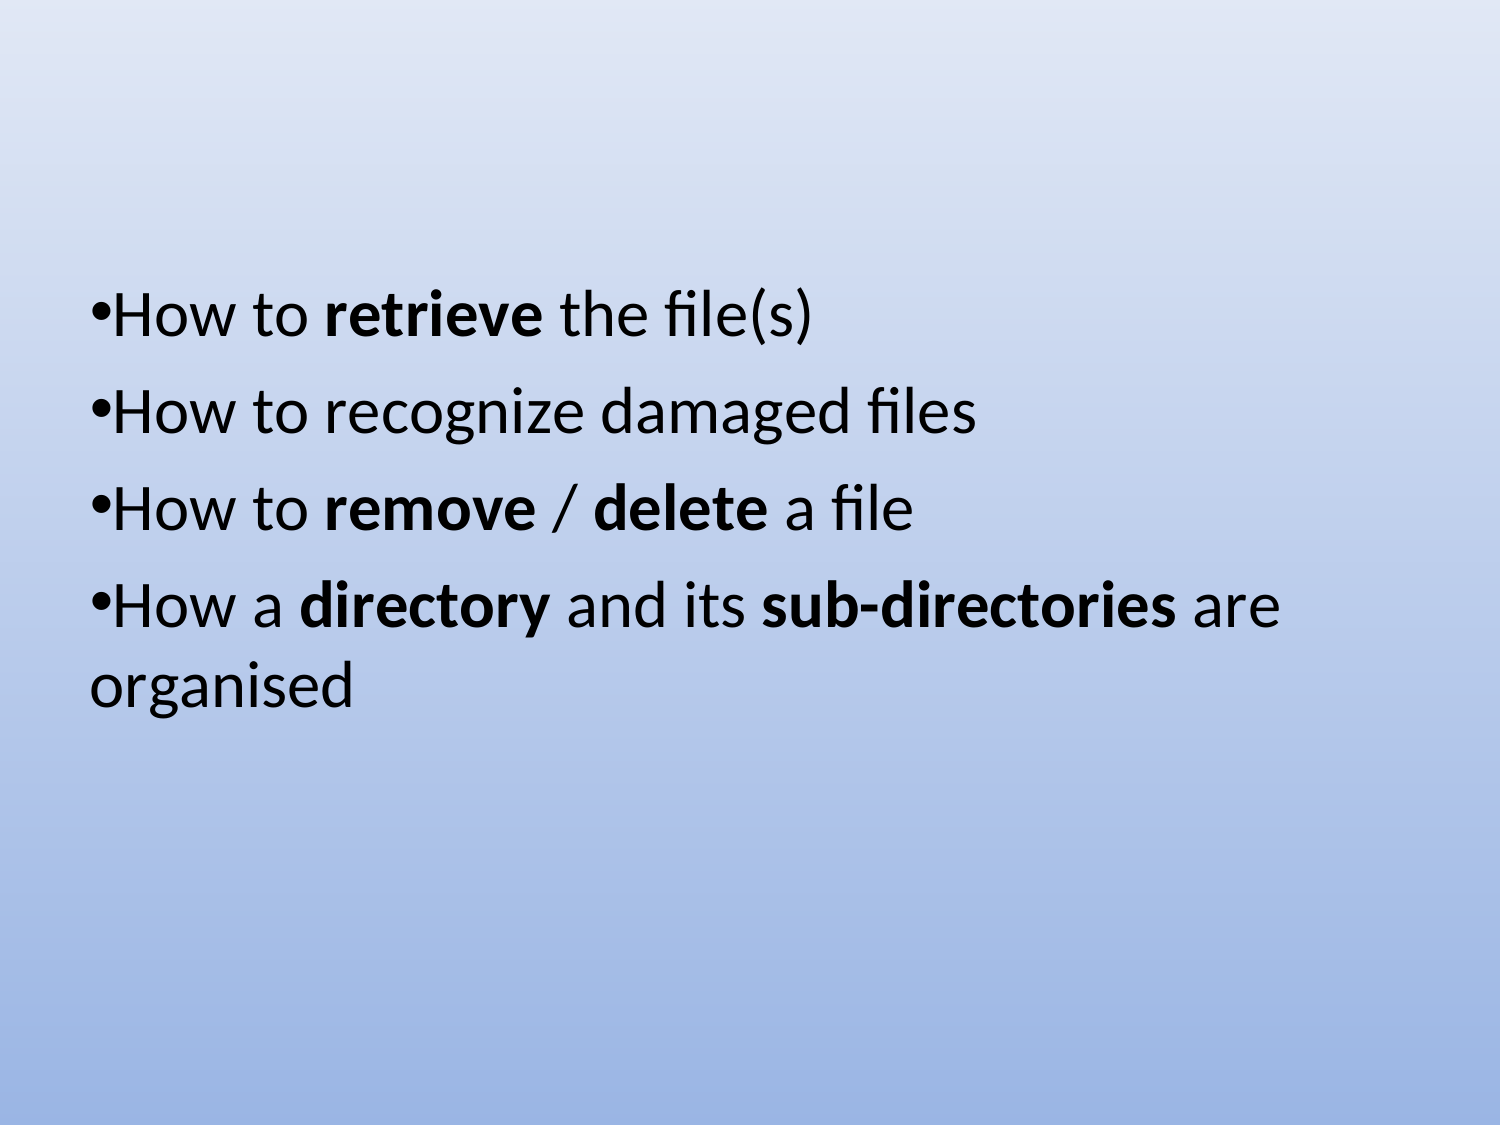

#
How to retrieve the file(s)
How to recognize damaged files
How to remove / delete a file
How a directory and its sub-directories are organised